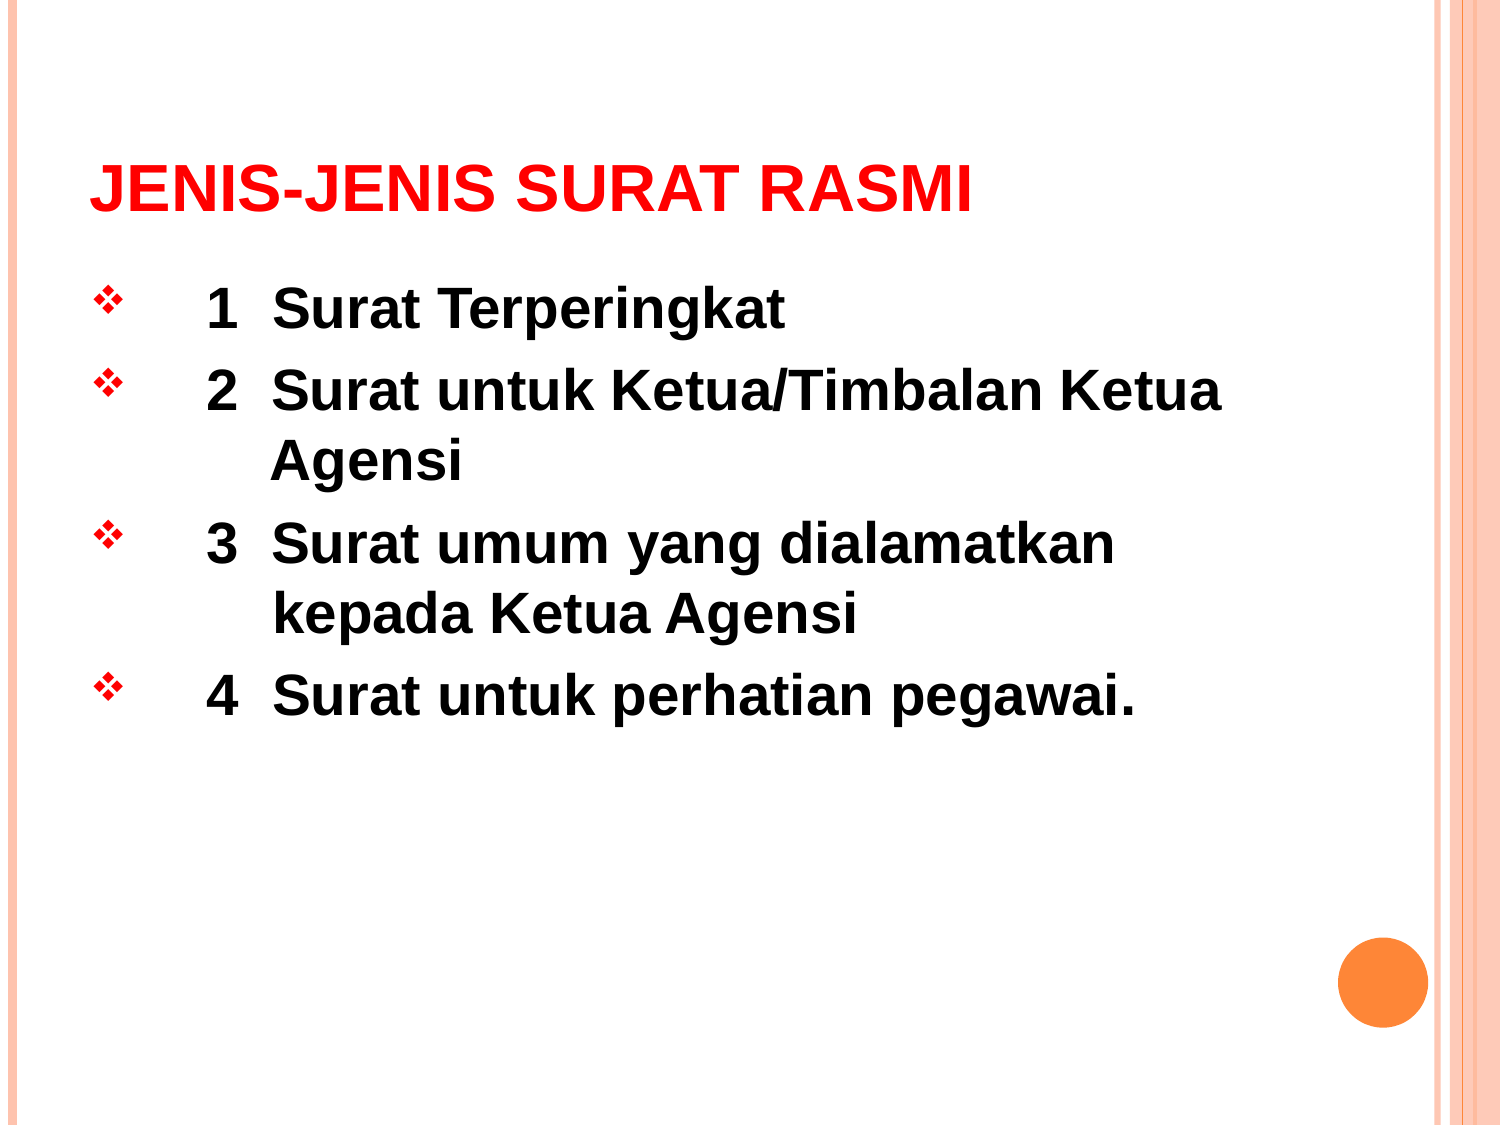

# JENIS-JENIS SURAT RASMI
 1	 Surat Terperingkat
 2 Surat untuk Ketua/Timbalan Ketua 	 Agensi
 3 Surat umum yang dialamatkan 	 	 kepada Ketua Agensi
 4	 Surat untuk perhatian pegawai.